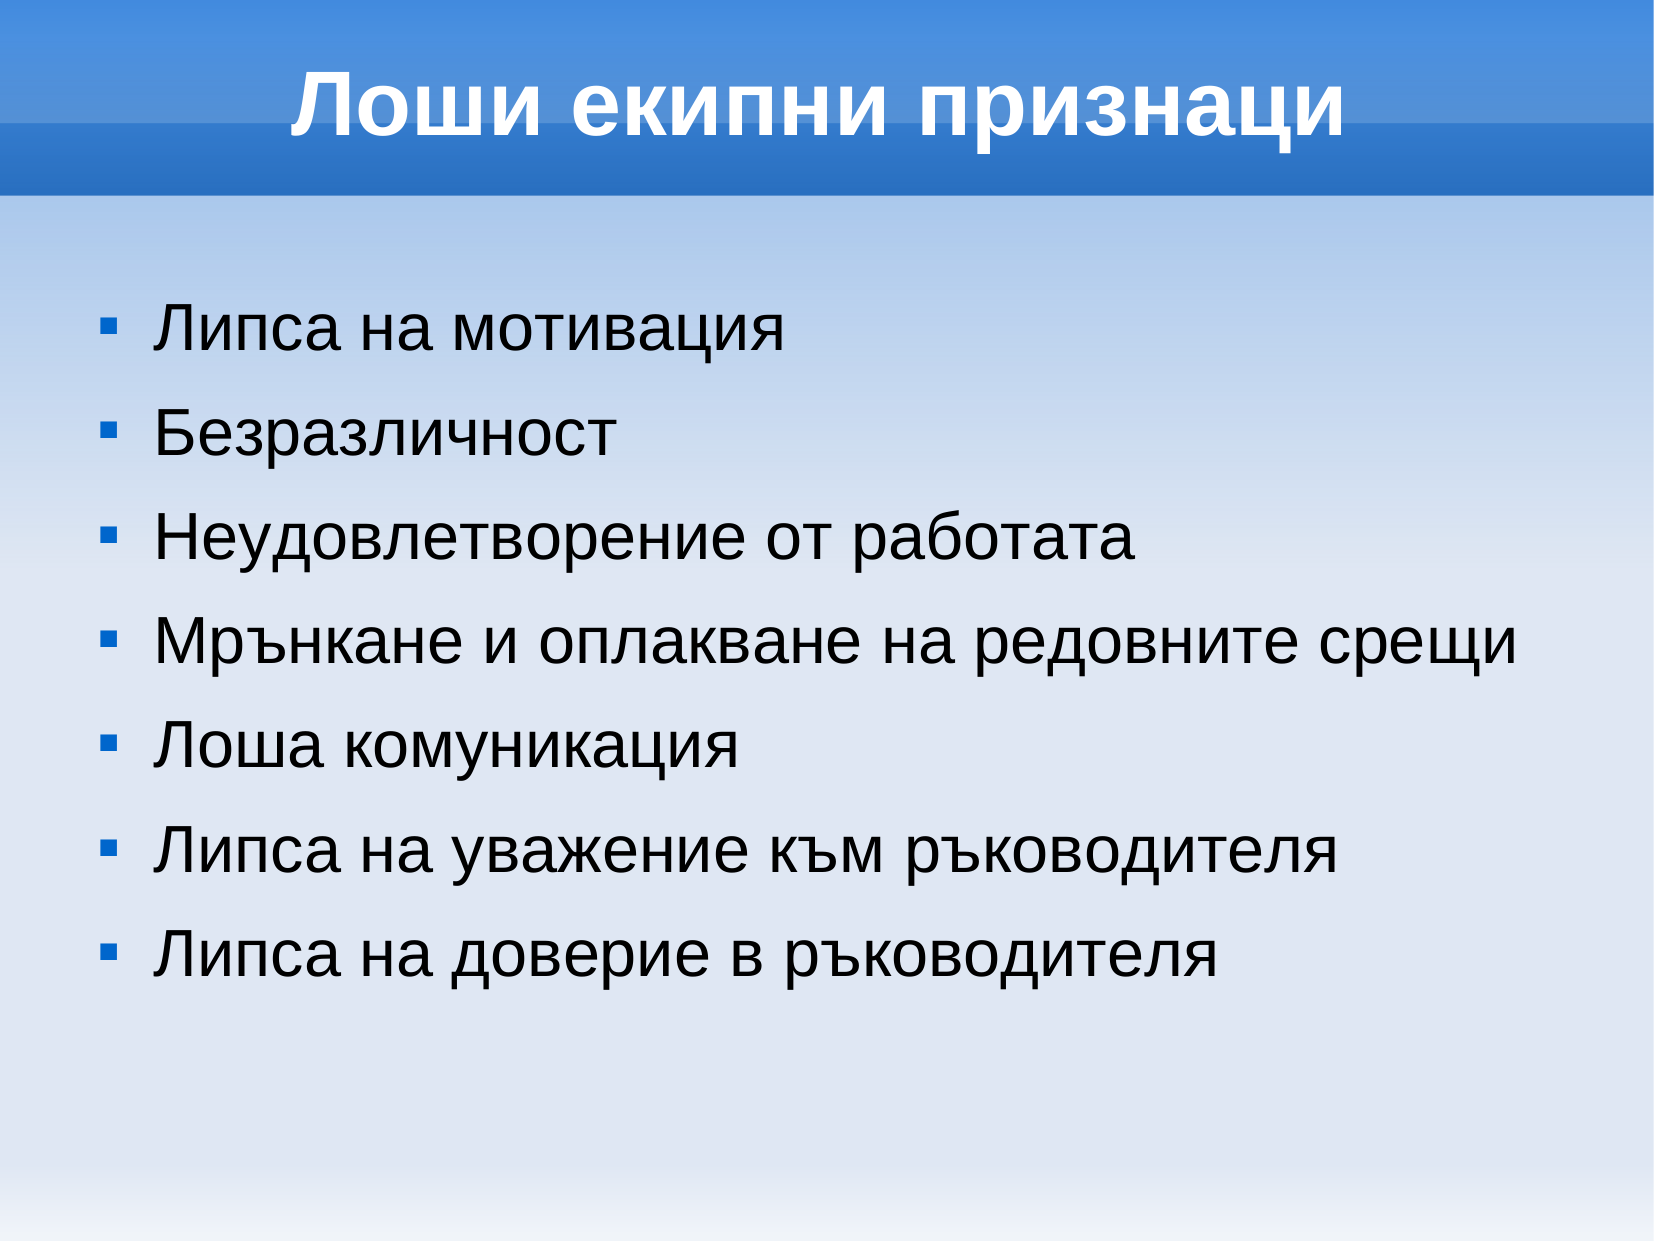

# Лоши екипни признаци
Липса на мотивация
Безразличност
Неудовлетворение от работата
Мрънкане и оплакване на редовните срещи
Лоша комуникация
Липса на уважение към ръководителя
Липса на доверие в ръководителя